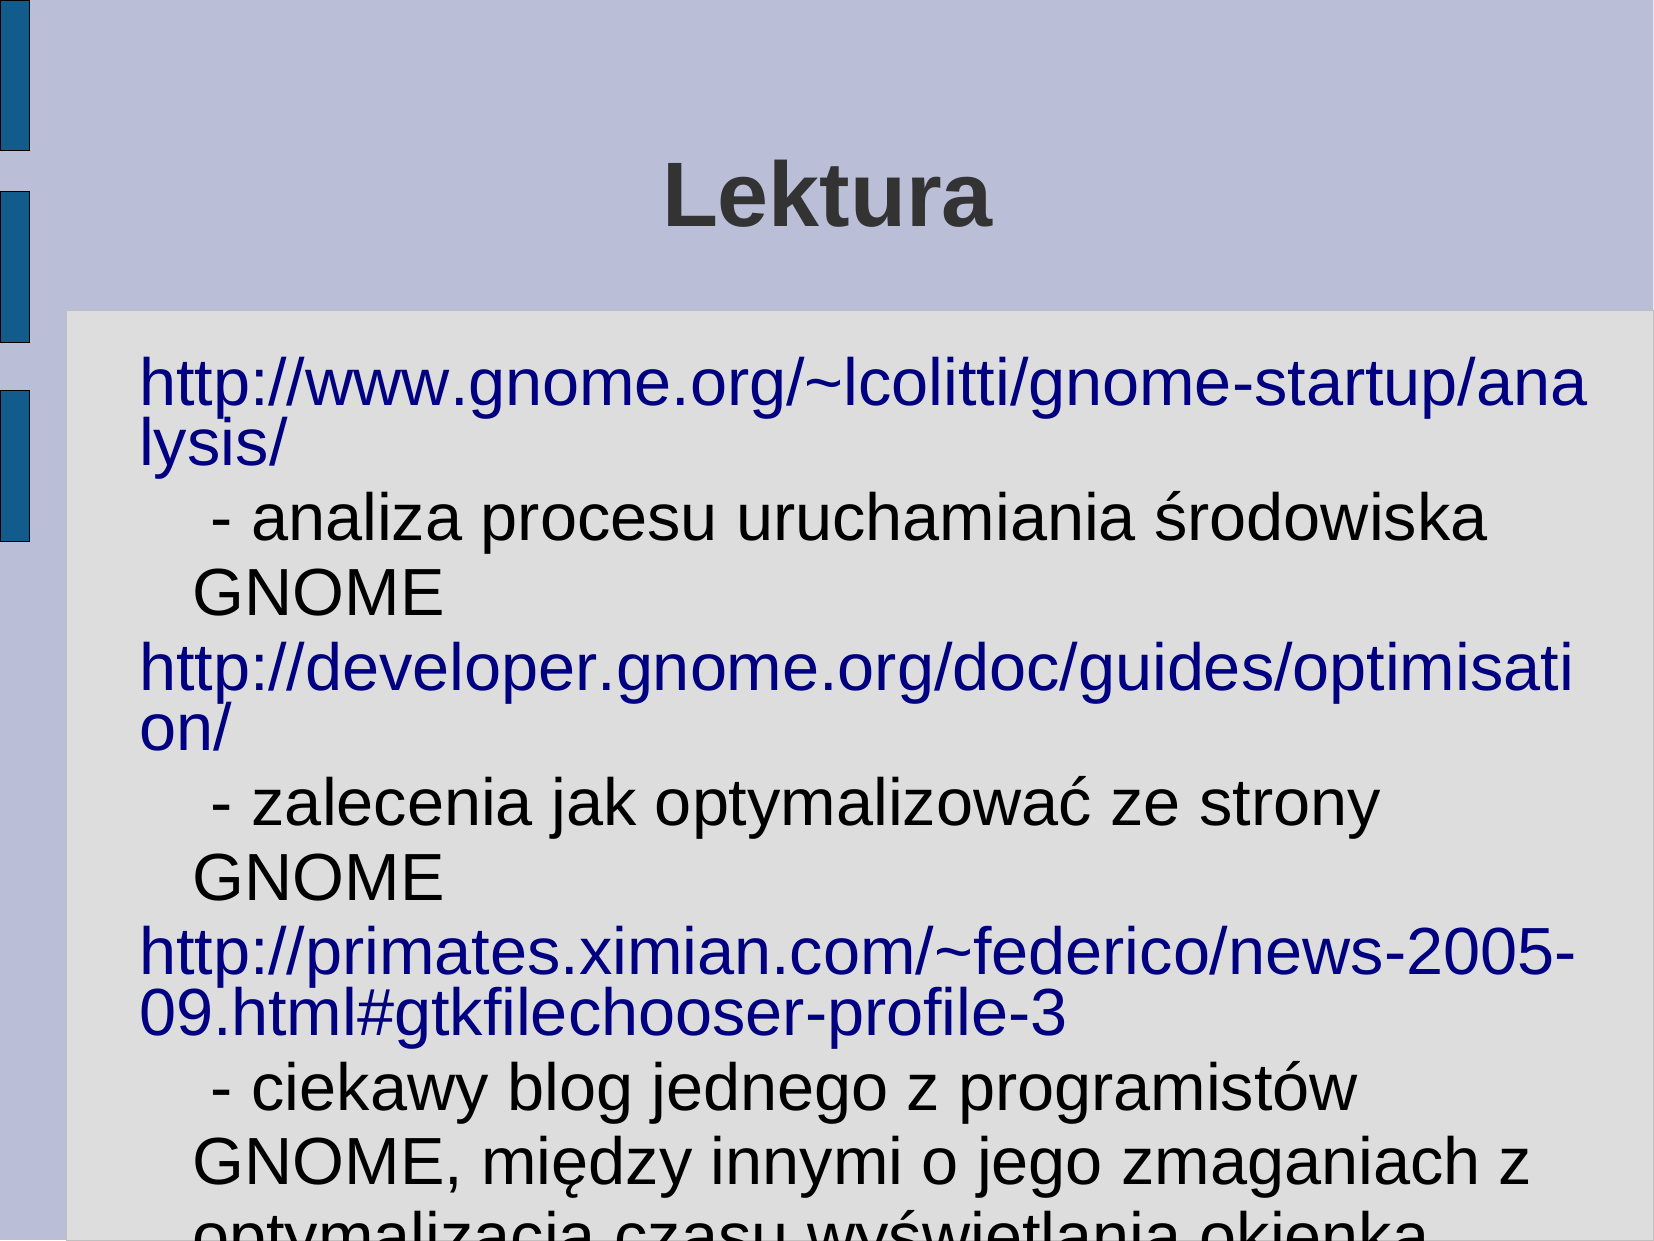

# Lektura
http://www.gnome.org/~lcolitti/gnome-startup/analysis/ - analiza procesu uruchamiania środowiska GNOME
http://developer.gnome.org/doc/guides/optimisation/ - zalecenia jak optymalizować ze strony GNOME
http://primates.ximian.com/~federico/news-2005-09.html#gtkfilechooser-profile-3 - ciekawy blog jednego z programistów GNOME, między innymi o jego zmaganiach z optymalizacją czasu wyświetlania okienka otwarcia pliku w GNOME
http://blogs.msdn.com/ricom/default.aspx - blog jednego z inżynierów Microsoftu zajmującego się optymalizacją